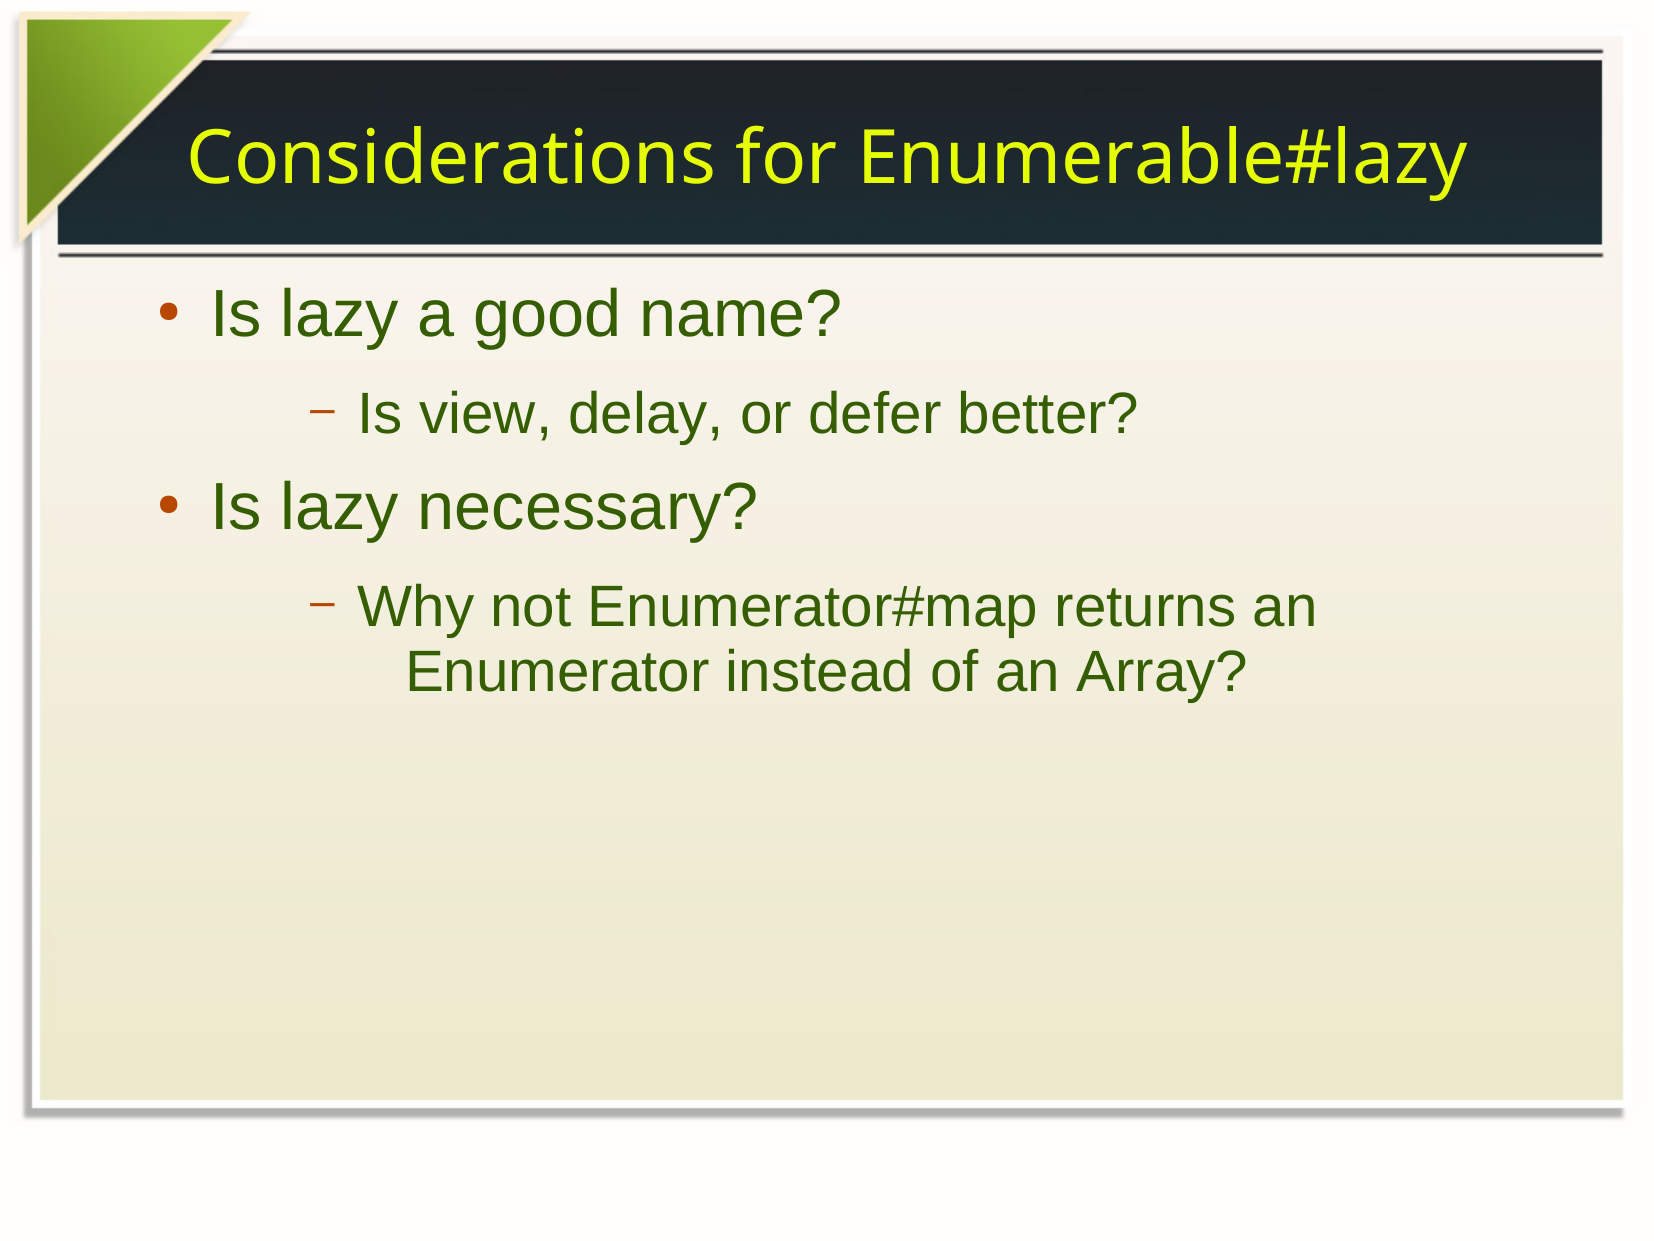

# Considerations for Enumerable#lazy
Is lazy a good name?
Is view, delay, or defer better?
Is lazy necessary?
Why not Enumerator#map returns an Enumerator instead of an Array?